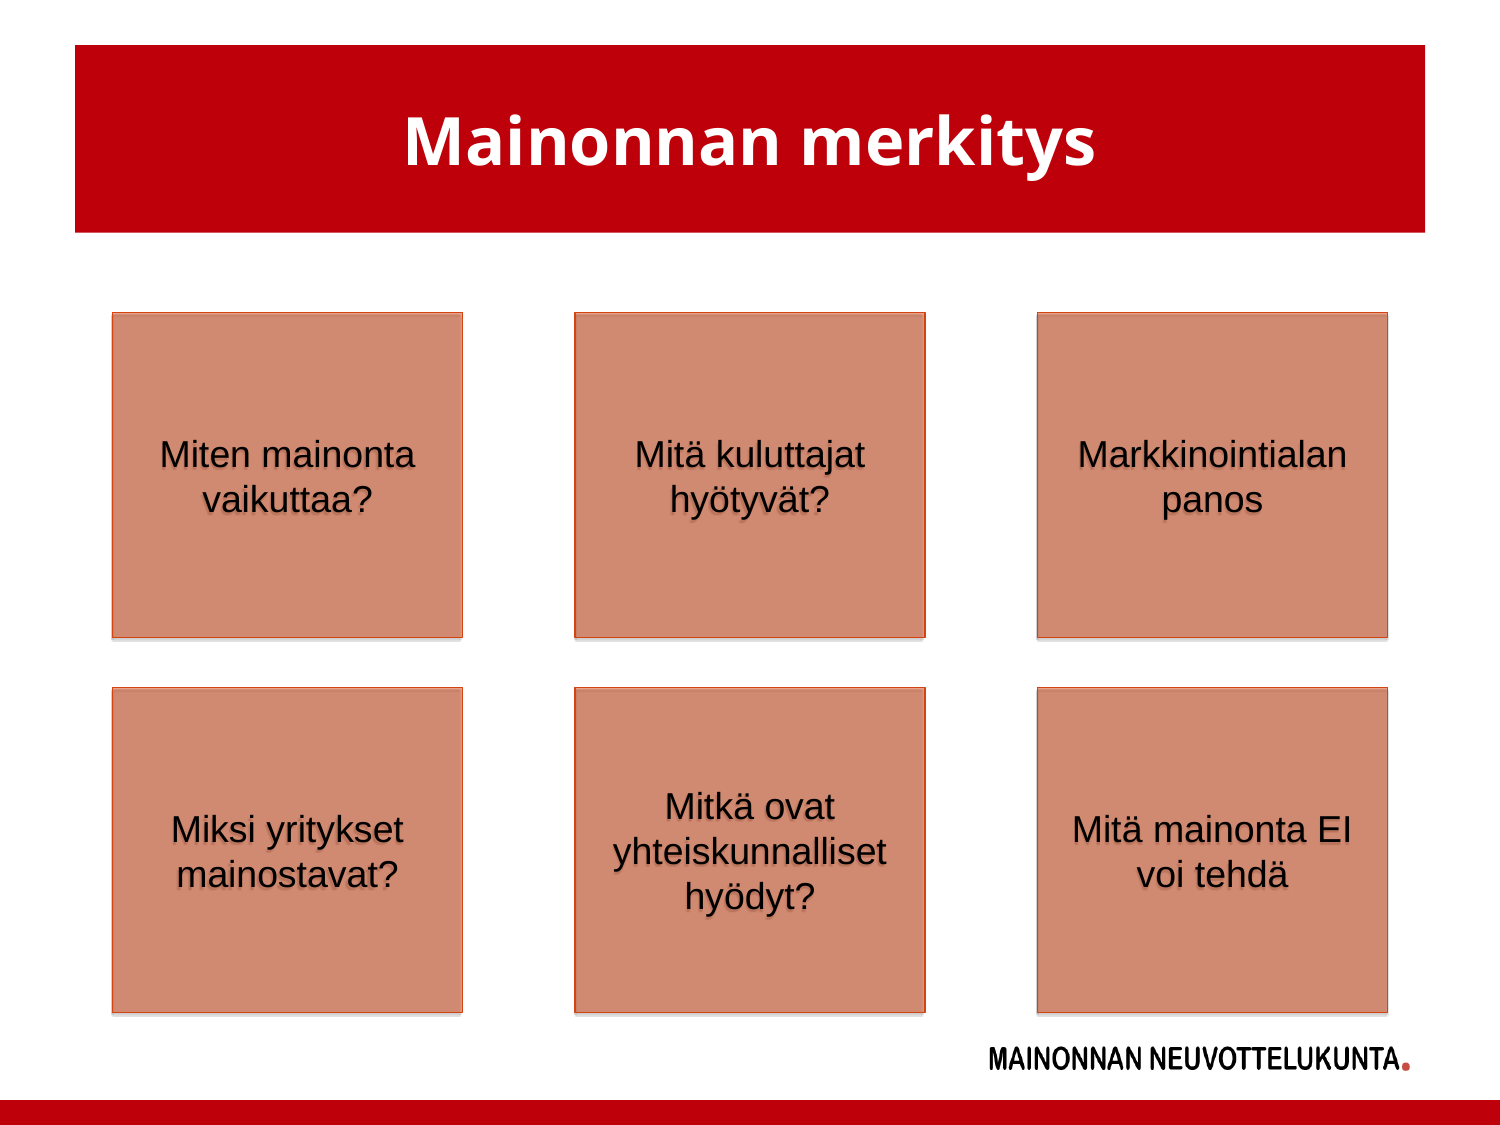

# Mainonnan merkitys
Miten mainonta vaikuttaa?
Mitä kuluttajat hyötyvät?
Markkinointialan panos
Miksi yritykset mainostavat?
Mitkä ovat yhteiskunnalliset hyödyt?
Mitä mainonta EI voi tehdä